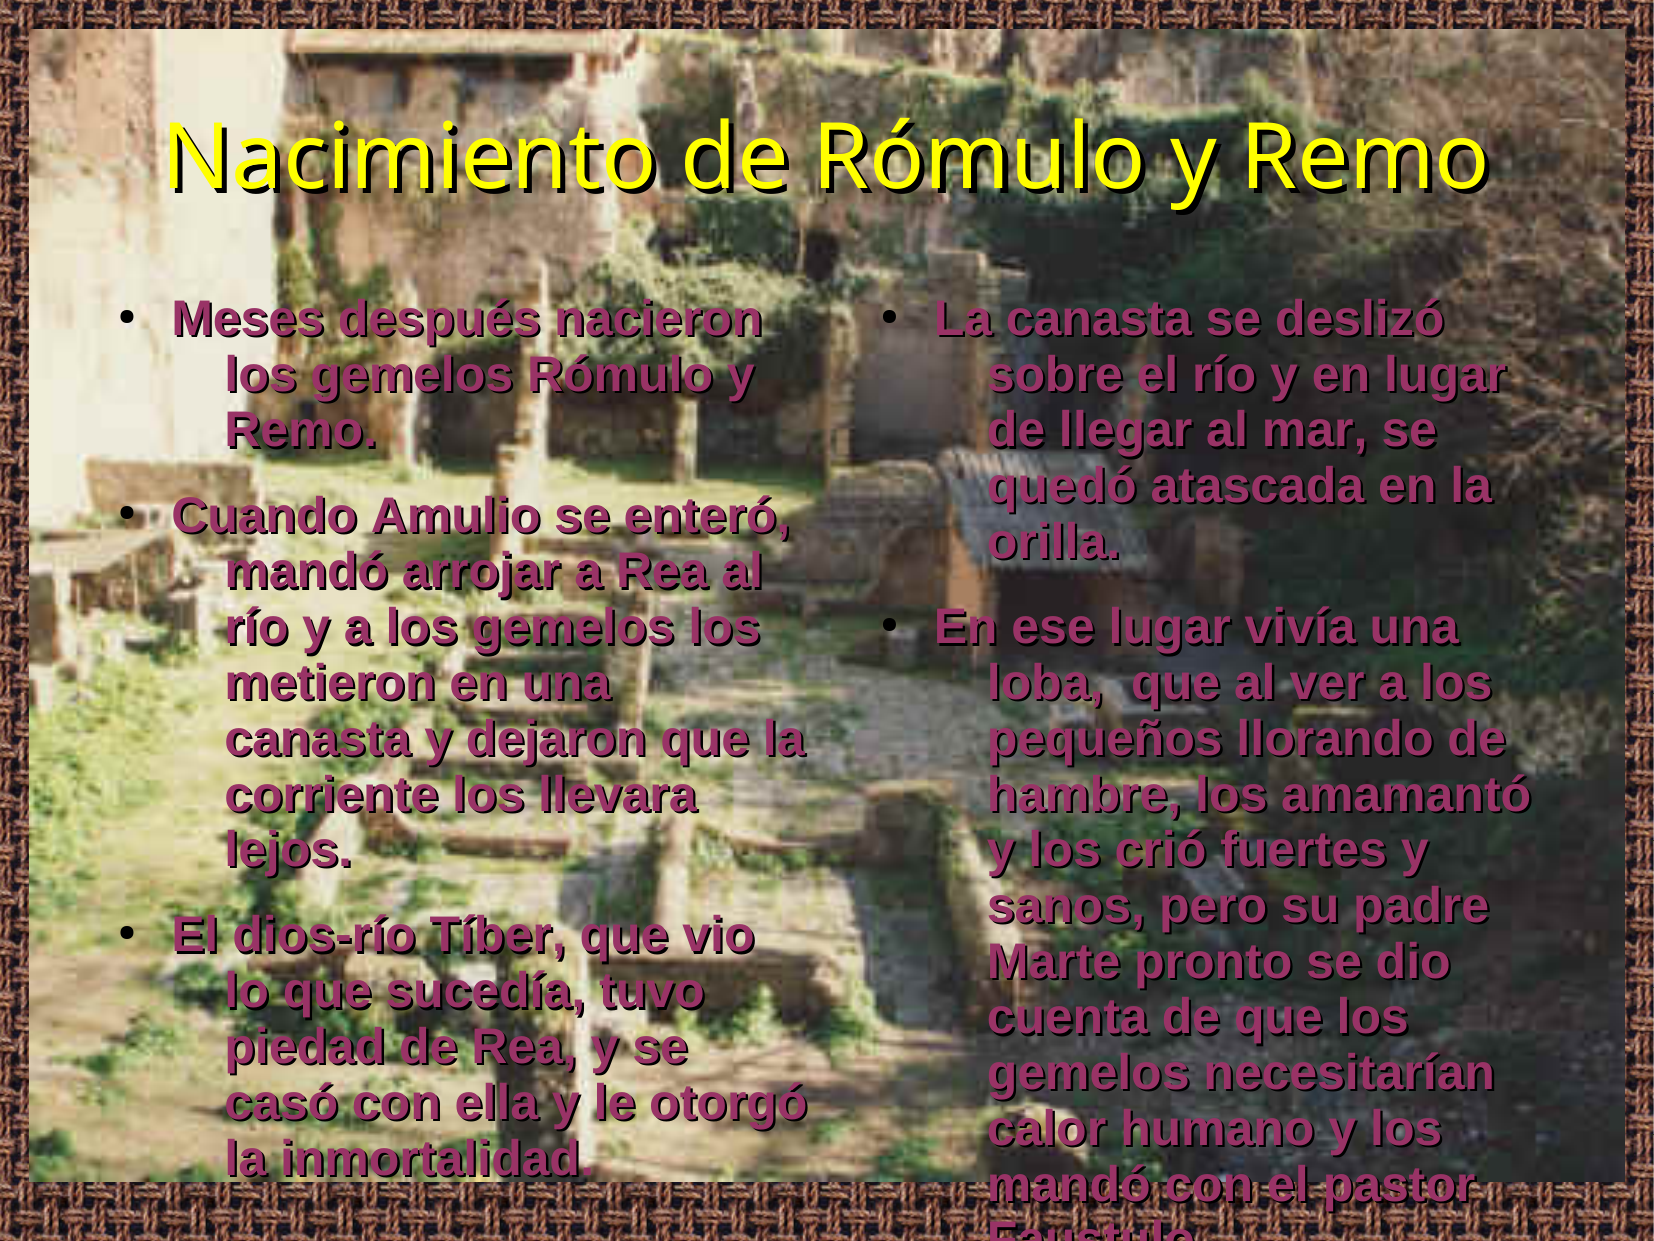

# Nacimiento de Rómulo y Remo
Meses después nacieron los gemelos Rómulo y Remo.
Cuando Amulio se enteró, mandó arrojar a Rea al río y a los gemelos los metieron en una canasta y dejaron que la corriente los llevara lejos.
El dios-río Tíber, que vio lo que sucedía, tuvo piedad de Rea, y se casó con ella y le otorgó la inmortalidad.
La canasta se deslizó sobre el río y en lugar de llegar al mar, se quedó atascada en la orilla.
En ese lugar vivía una loba, que al ver a los pequeños llorando de hambre, los amamantó y los crió fuertes y sanos, pero su padre Marte pronto se dio cuenta de que los gemelos necesitarían calor humano y los mandó con el pastor Faustulo.